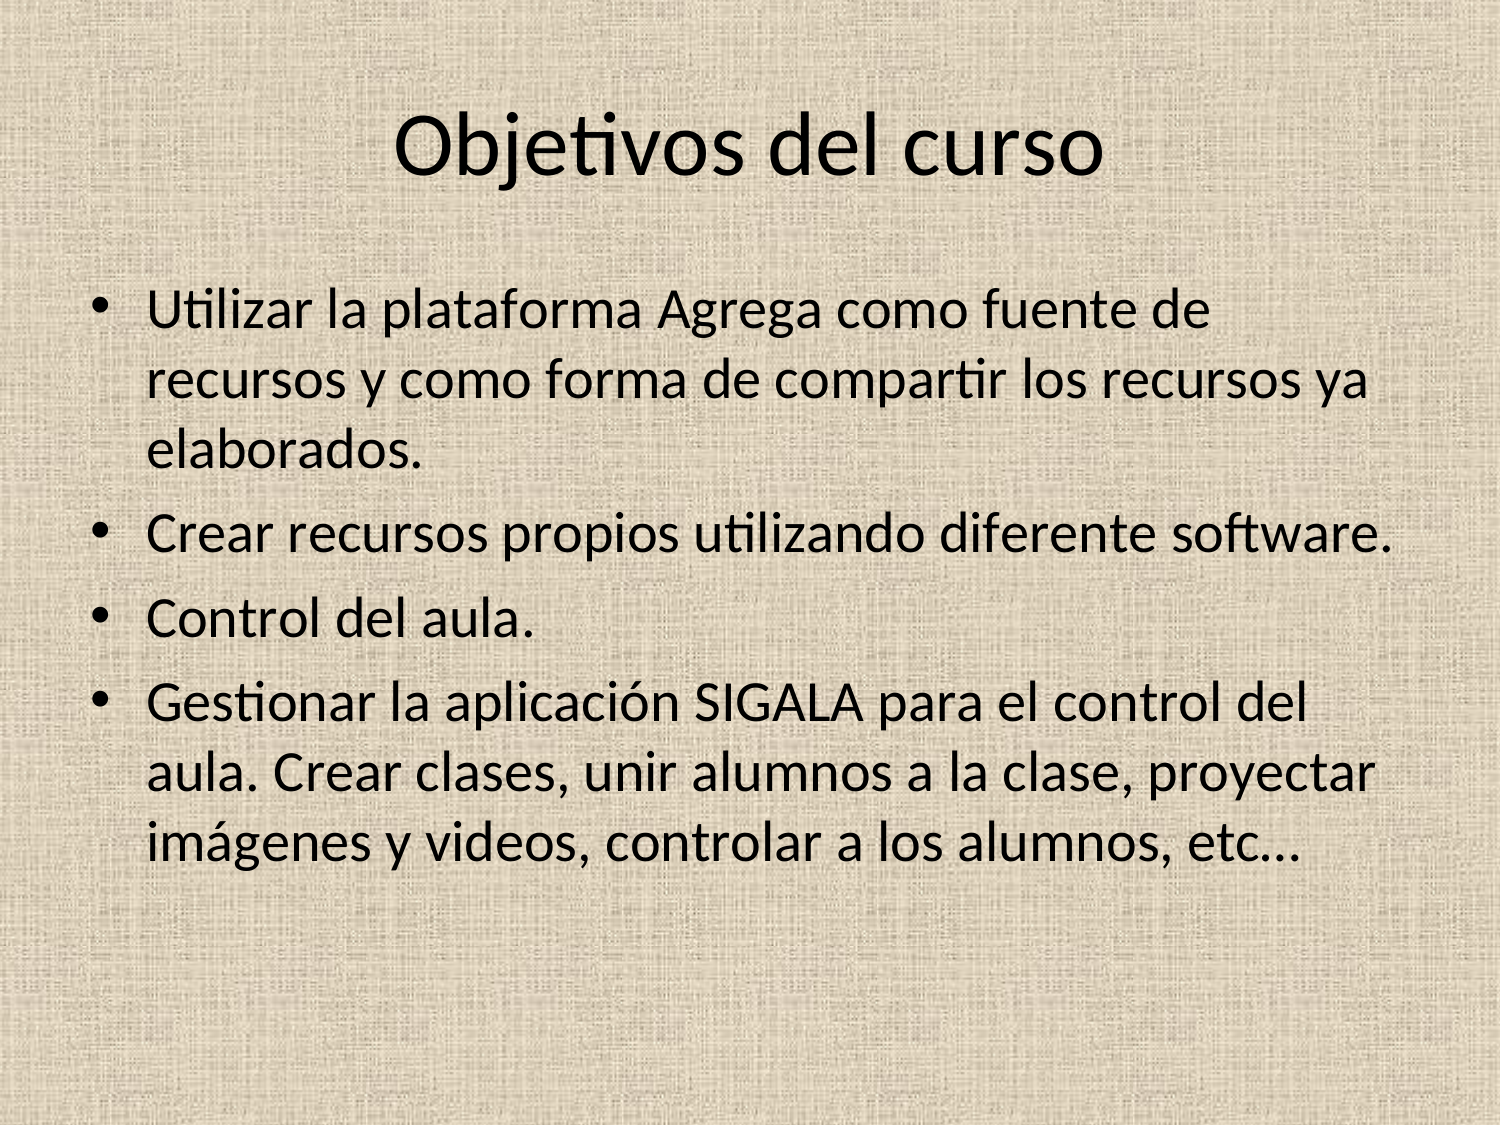

# Objetivos del curso
Utilizar la plataforma Agrega como fuente de recursos y como forma de compartir los recursos ya elaborados.
Crear recursos propios utilizando diferente software.
Control del aula.
Gestionar la aplicación SIGALA para el control del aula. Crear clases, unir alumnos a la clase, proyectar imágenes y videos, controlar a los alumnos, etc…